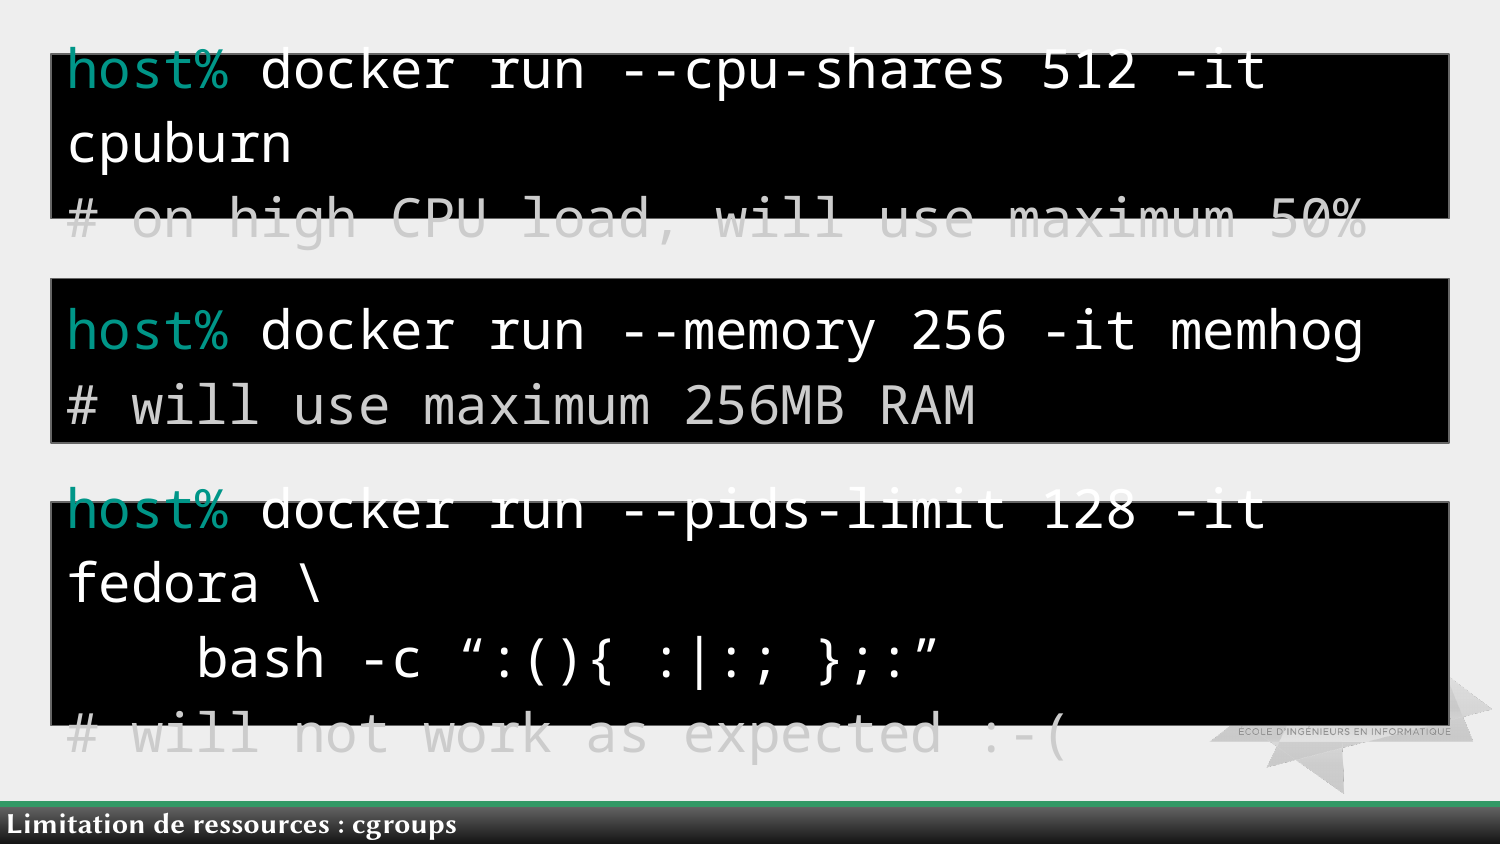

host% docker run --cpu-shares 512 -it cpuburn
# on high CPU load, will use maximum 50%
host% docker run --memory 256 -it memhog
# will use maximum 256MB RAM
host% docker run --pids-limit 128 -it fedora \
 bash -c “:(){ :|:; };:”
# will not work as expected :-(
# Limitation de ressources : cgroups